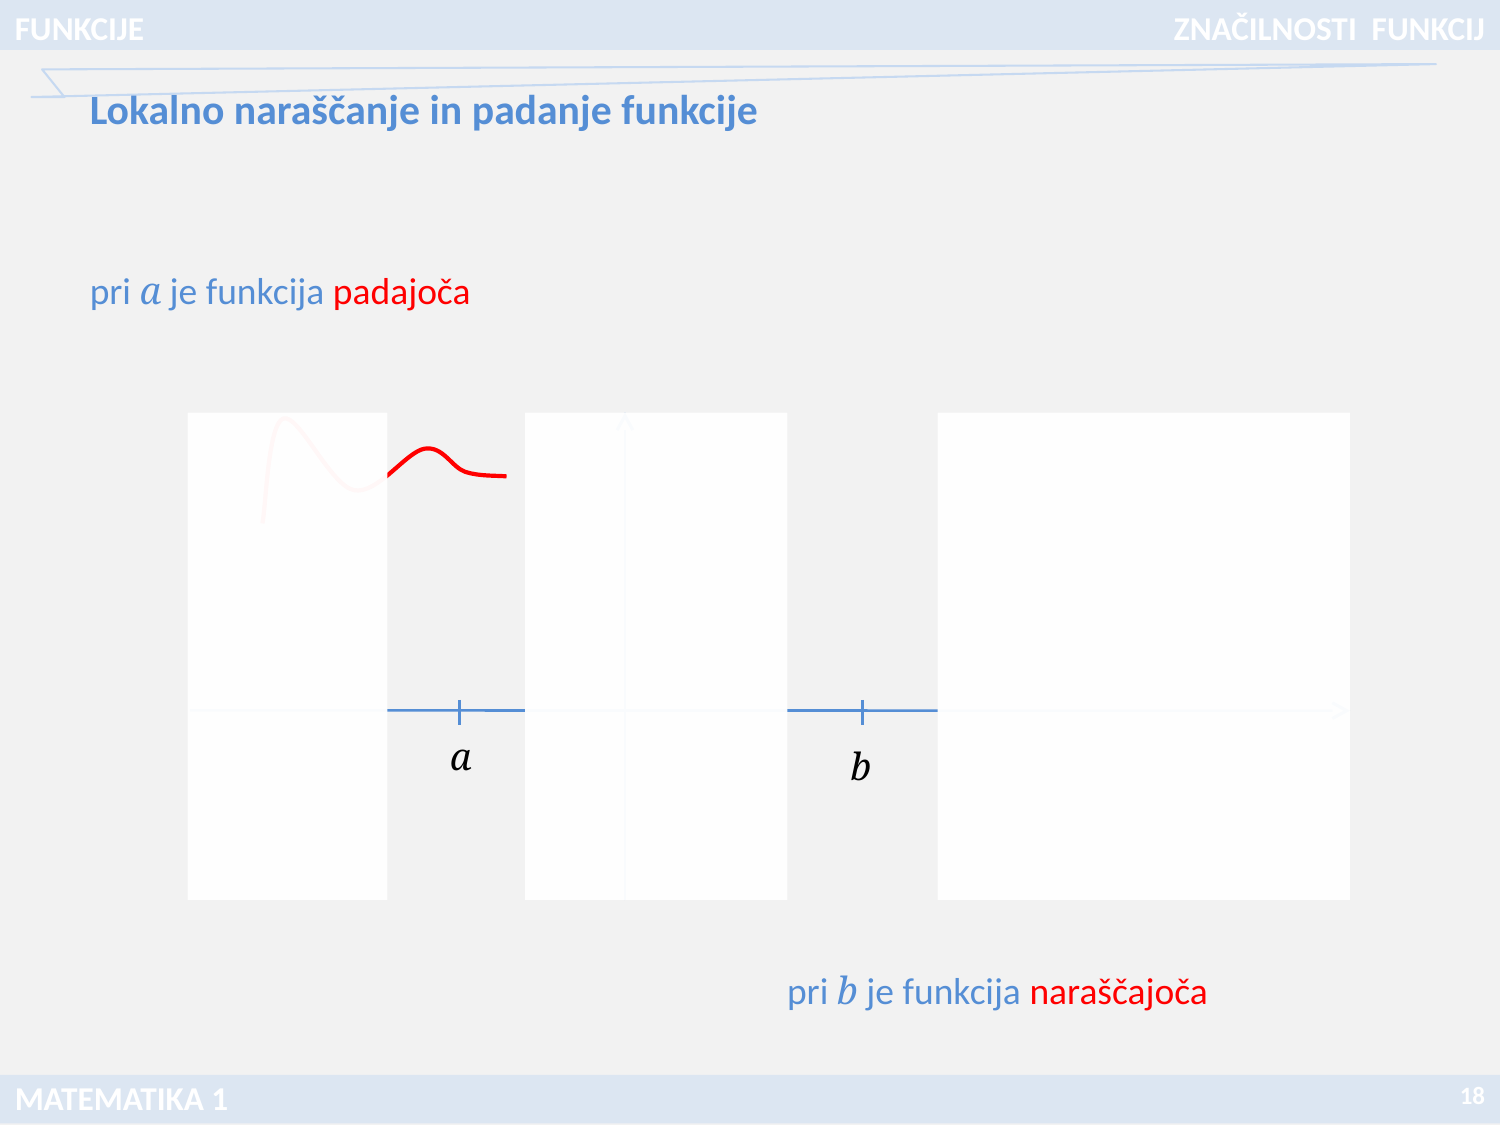

FUNKCIJE
ZNAČILNOSTI FUNKCIJ
Lokalno naraščanje in padanje funkcije
pri a je funkcija padajoča
a
b
pri b je funkcija naraščajoča
MATEMATIKA 1